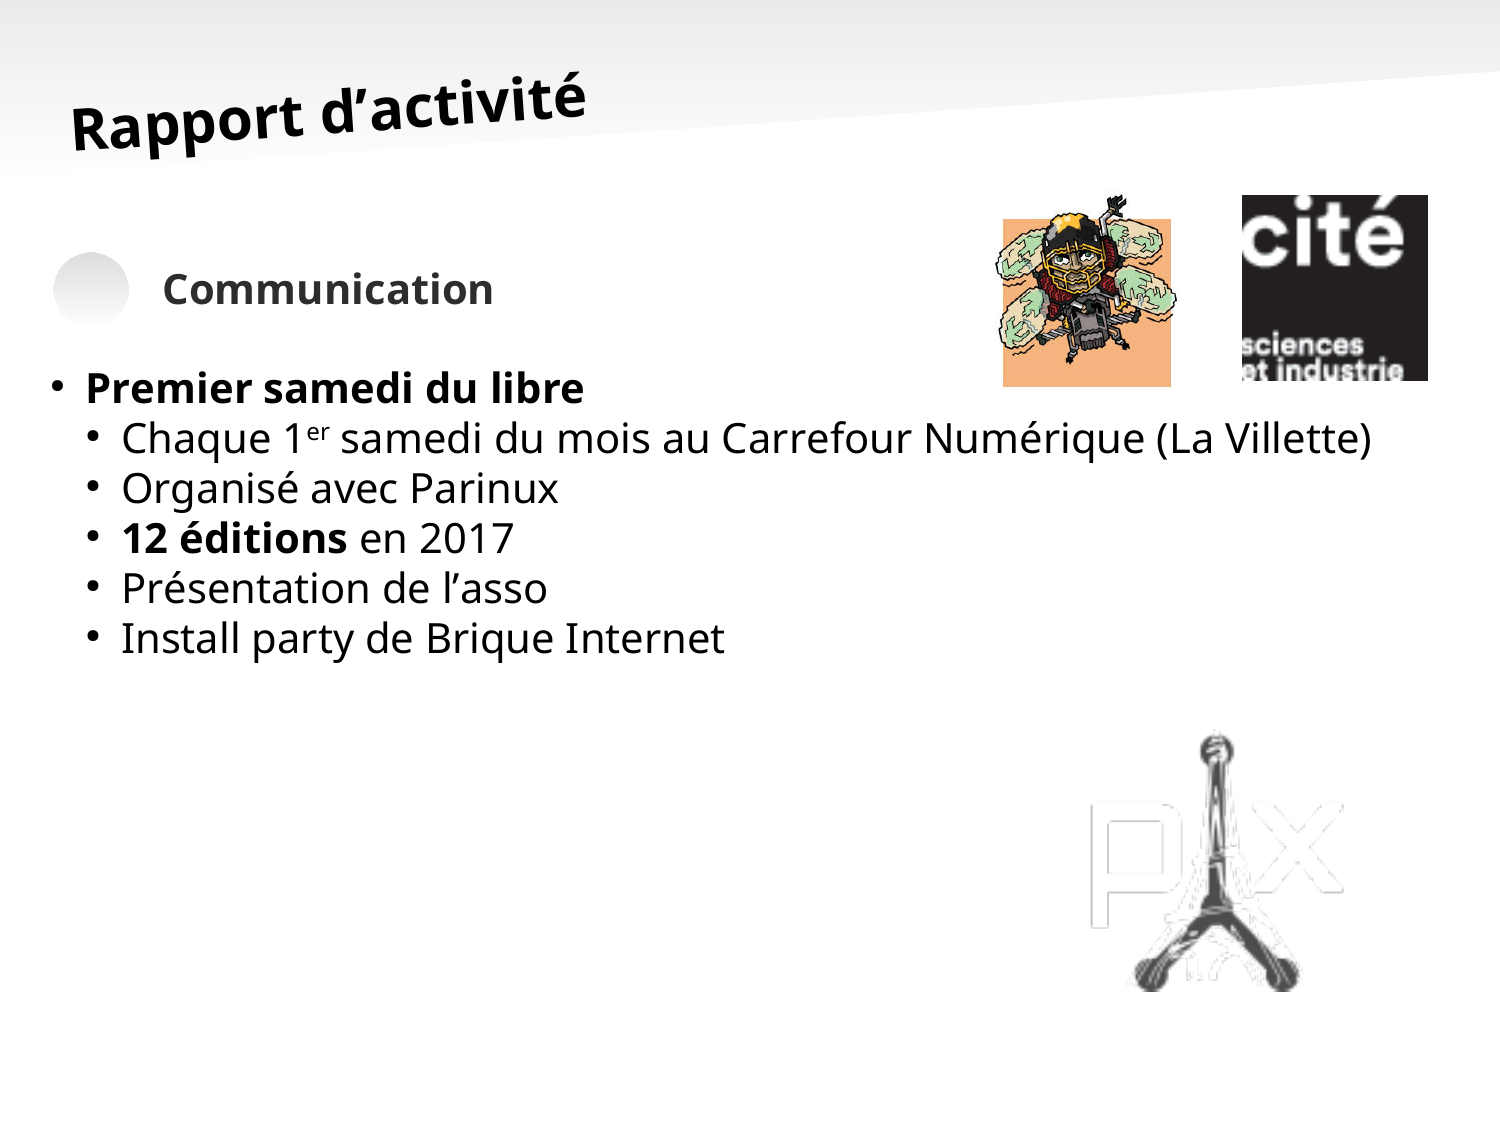

Rapport d’activité
Communication
Premier samedi du libre
Chaque 1er samedi du mois au Carrefour Numérique (La Villette)
Organisé avec Parinux
12 éditions en 2017
Présentation de l’asso
Install party de Brique Internet
5